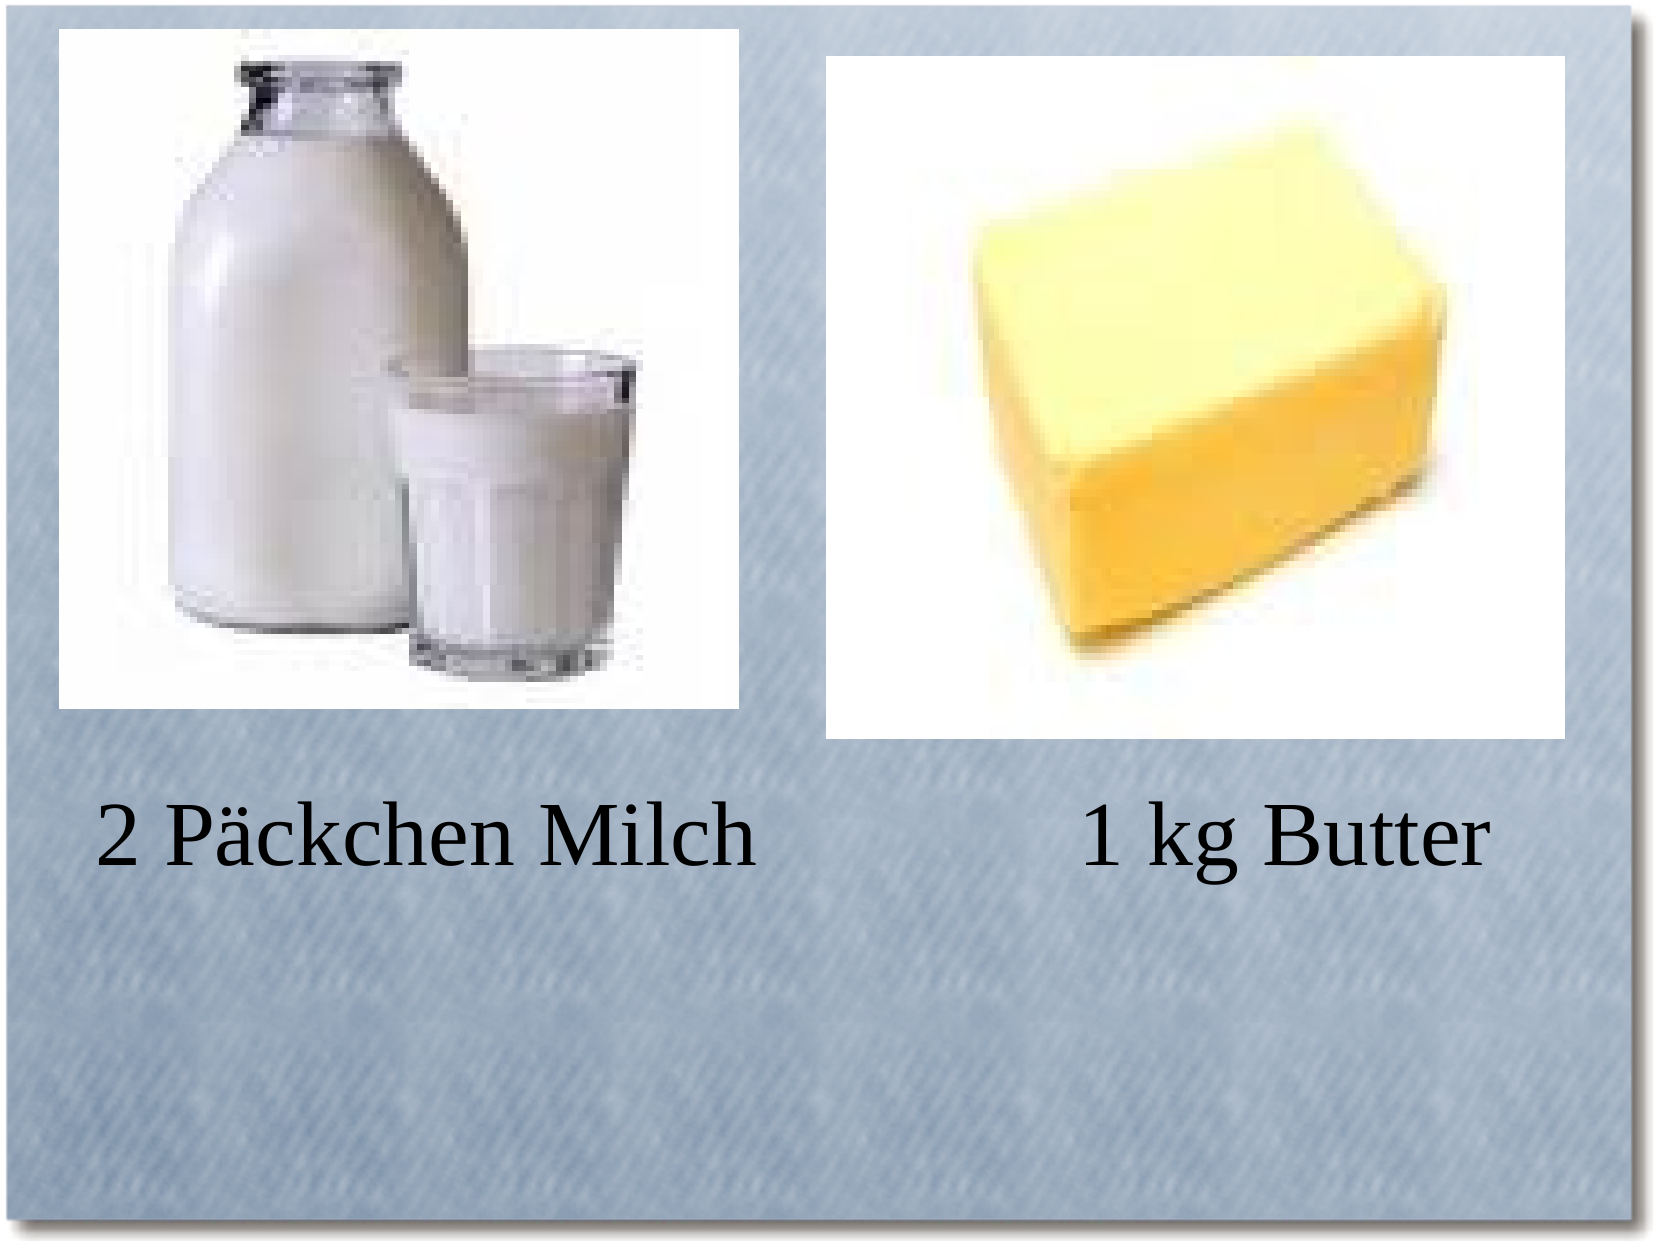

# 2 Päckchen Milch 1 kg Butter